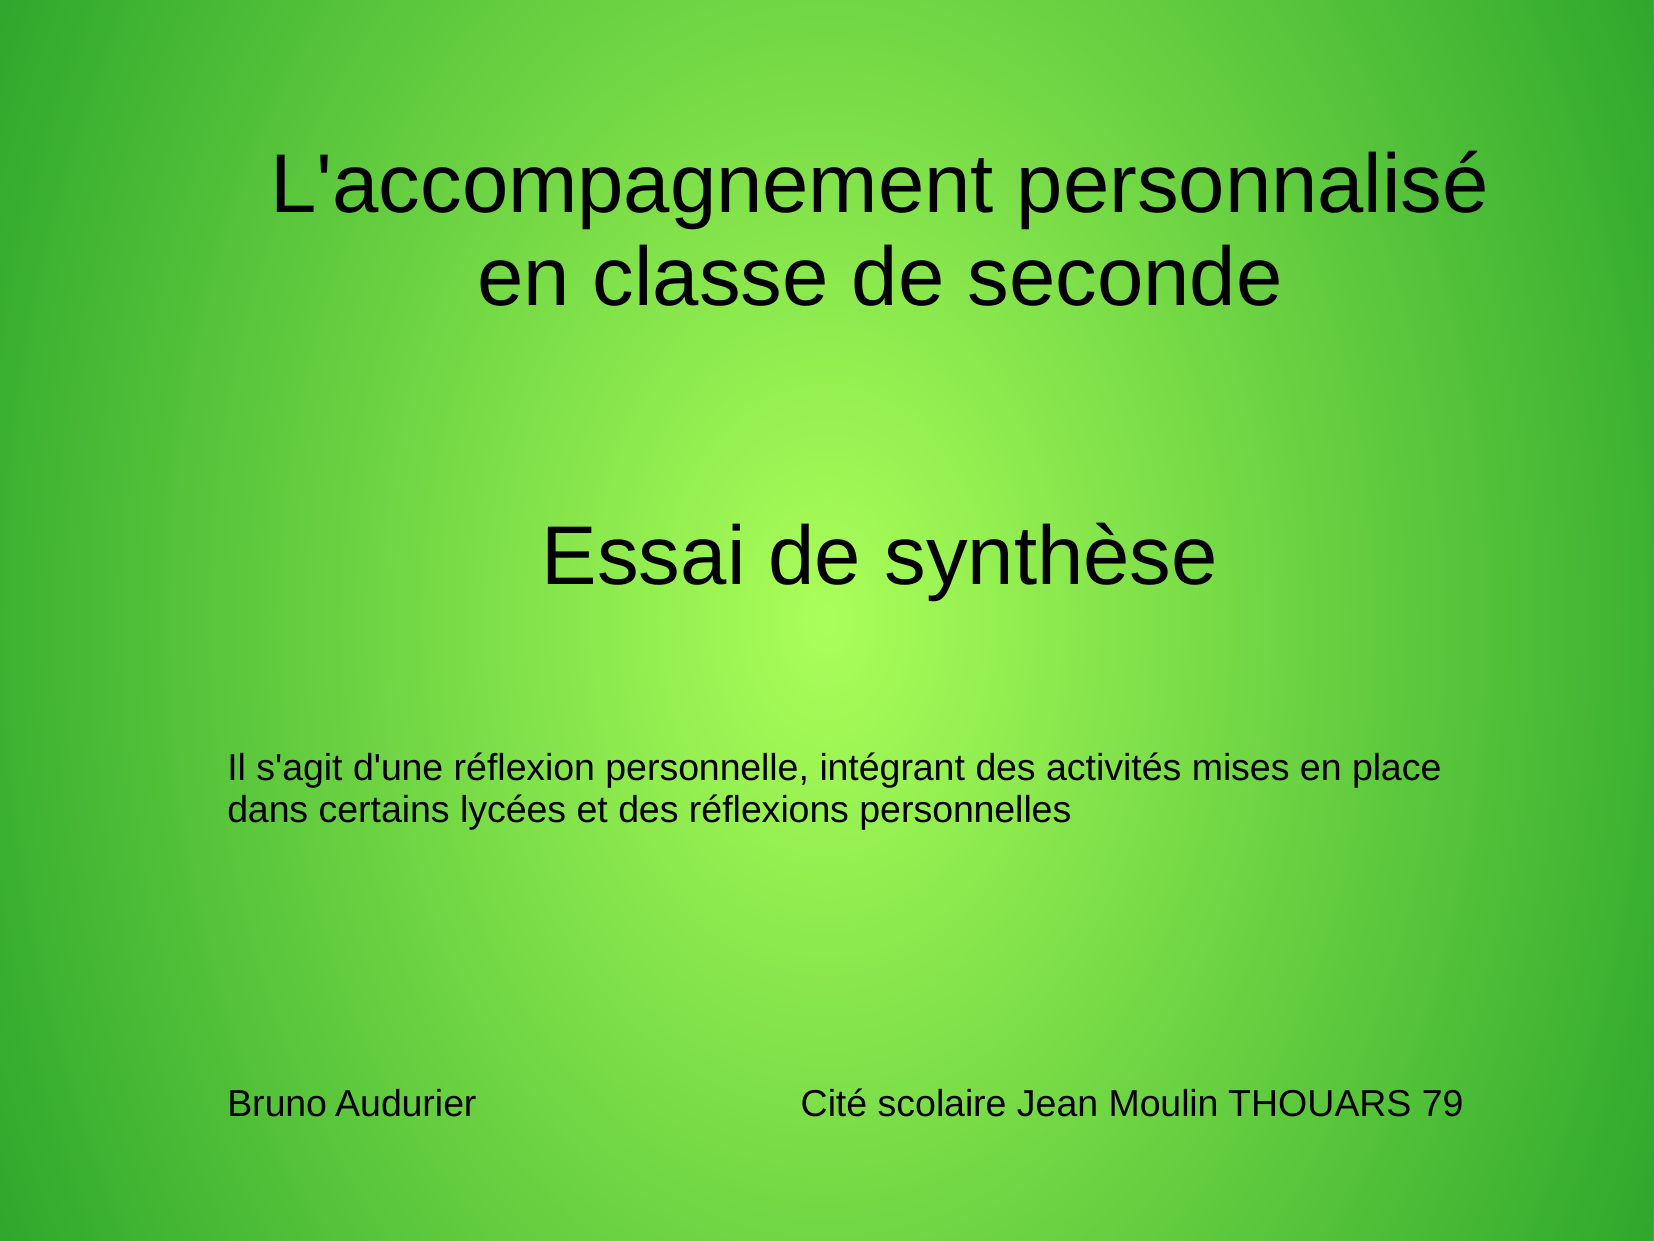

L'accompagnement personnalisé en classe de seconde
Essai de synthèse
Il s'agit d'une réflexion personnelle, intégrant des activités mises en place dans certains lycées et des réflexions personnelles
Bruno Audurier Cité scolaire Jean Moulin THOUARS 79